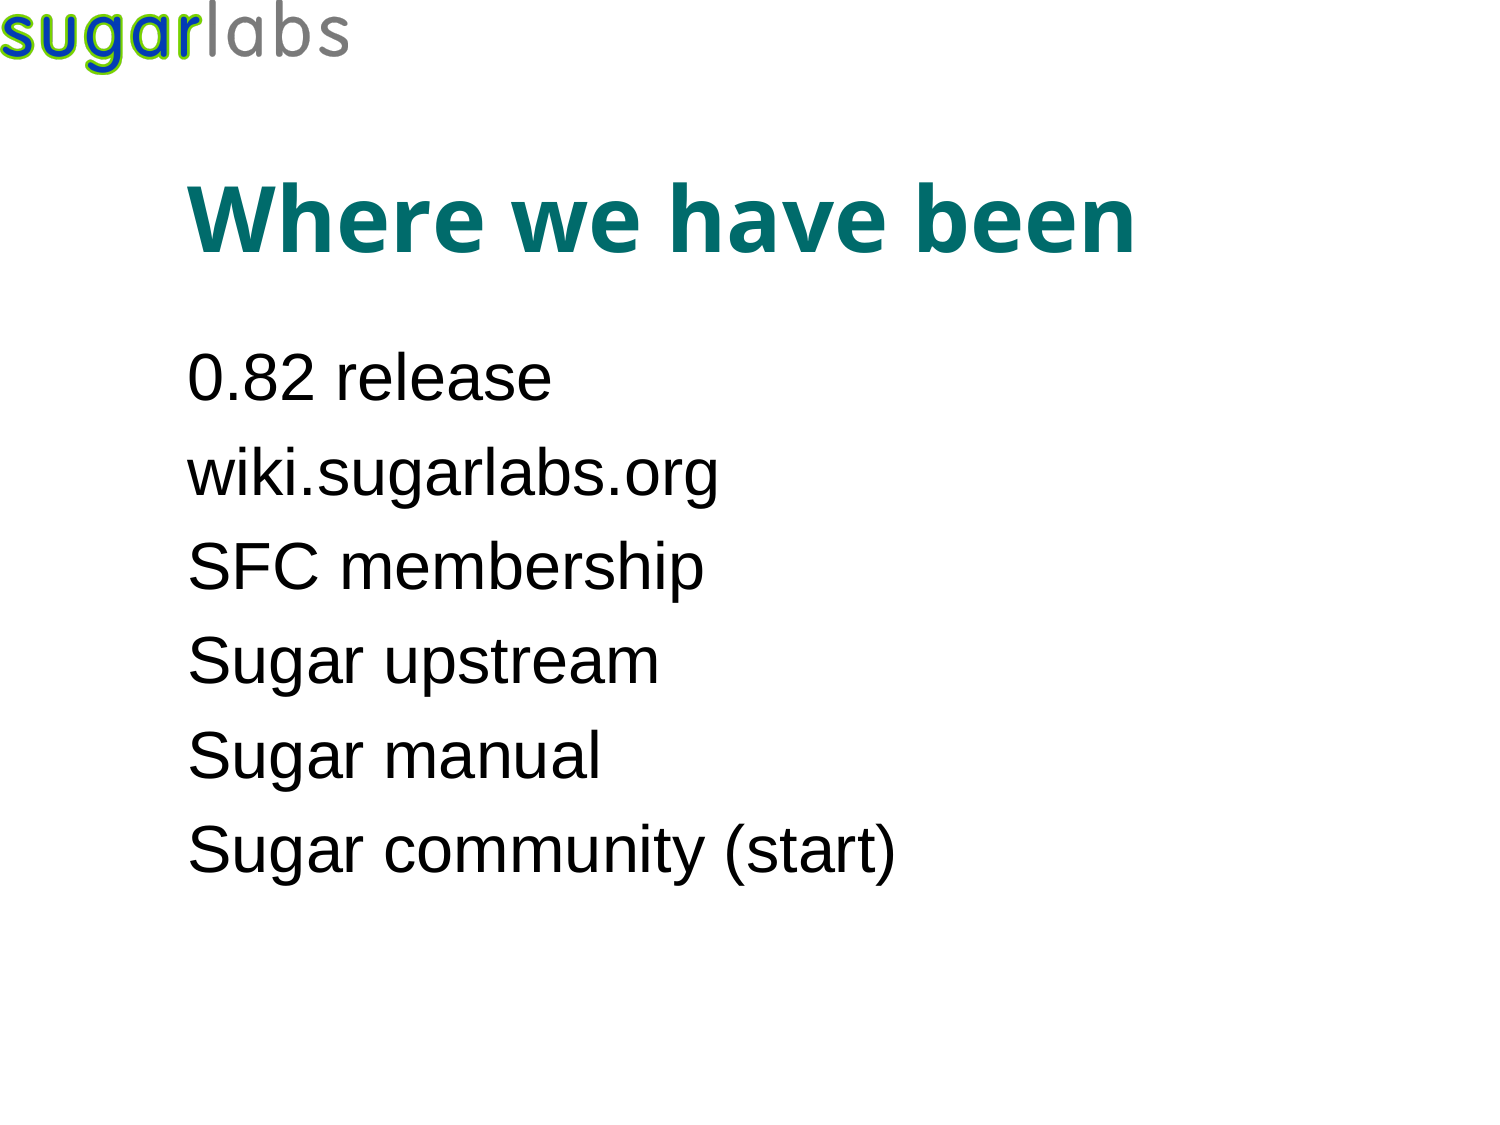

# Where we have been
0.82 release
wiki.sugarlabs.org
SFC membership
Sugar upstream
Sugar manual
Sugar community (start)